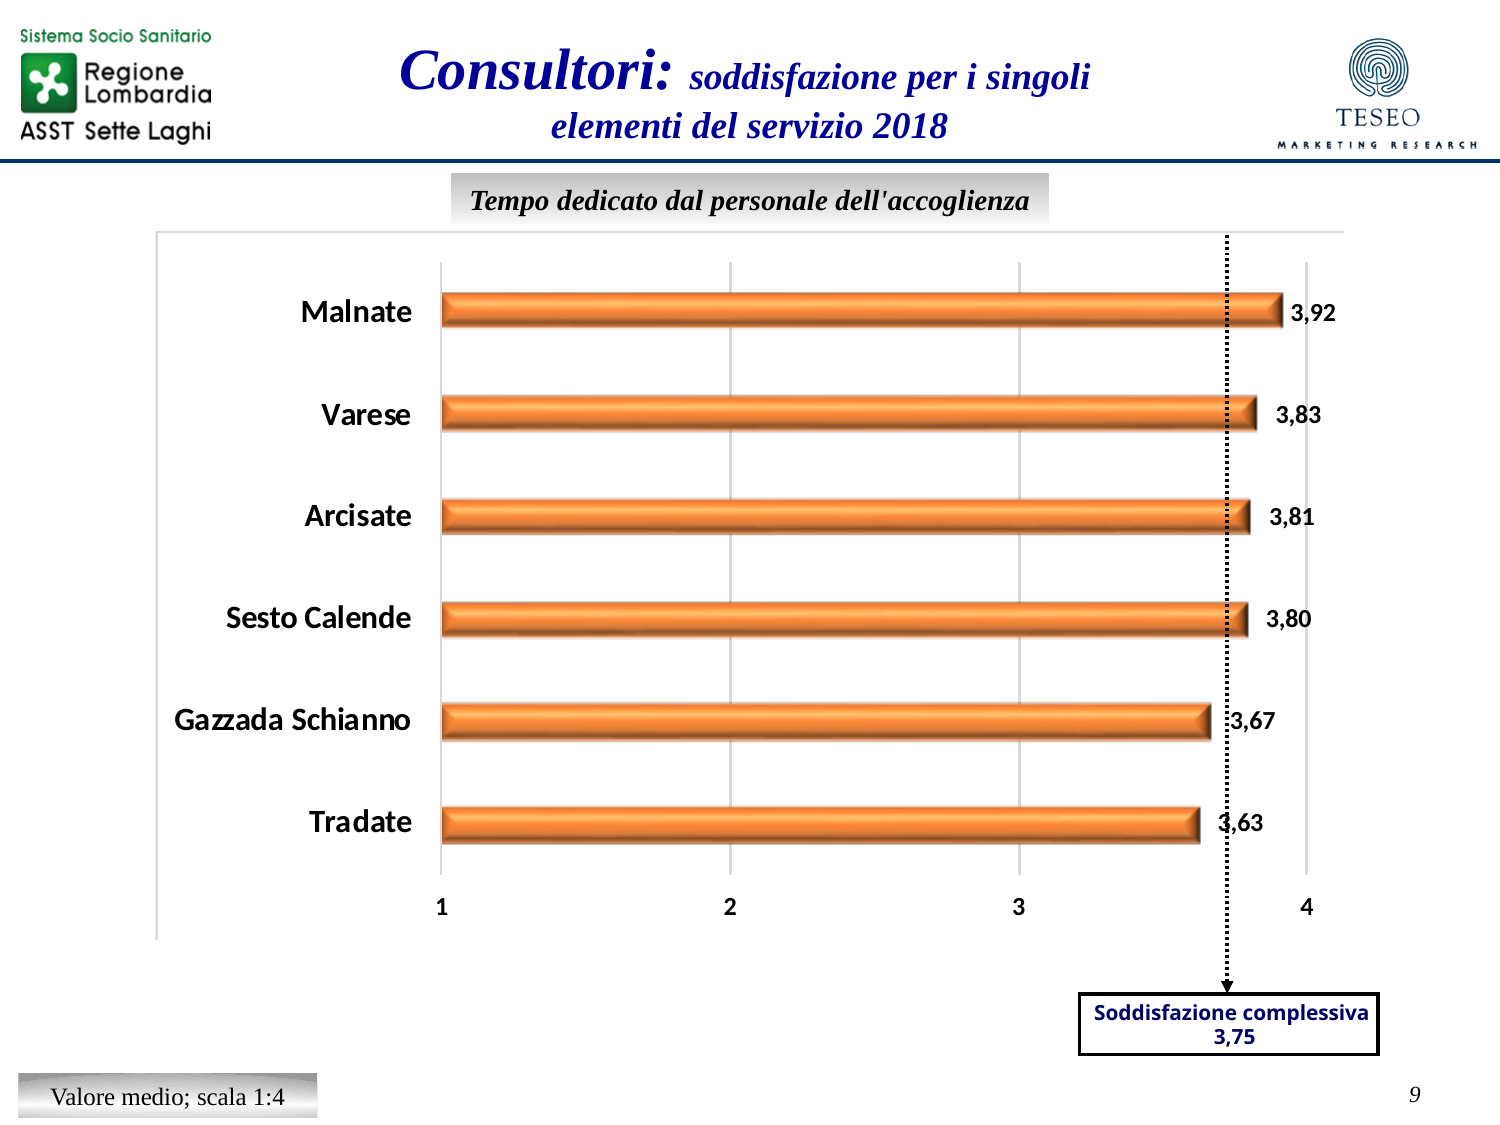

Consultori: soddisfazione per i singoli
elementi del servizio 2018
Tempo dedicato dal personale dell'accoglienza
Soddisfazione complessiva
3,75
Valore medio; scala 1:4